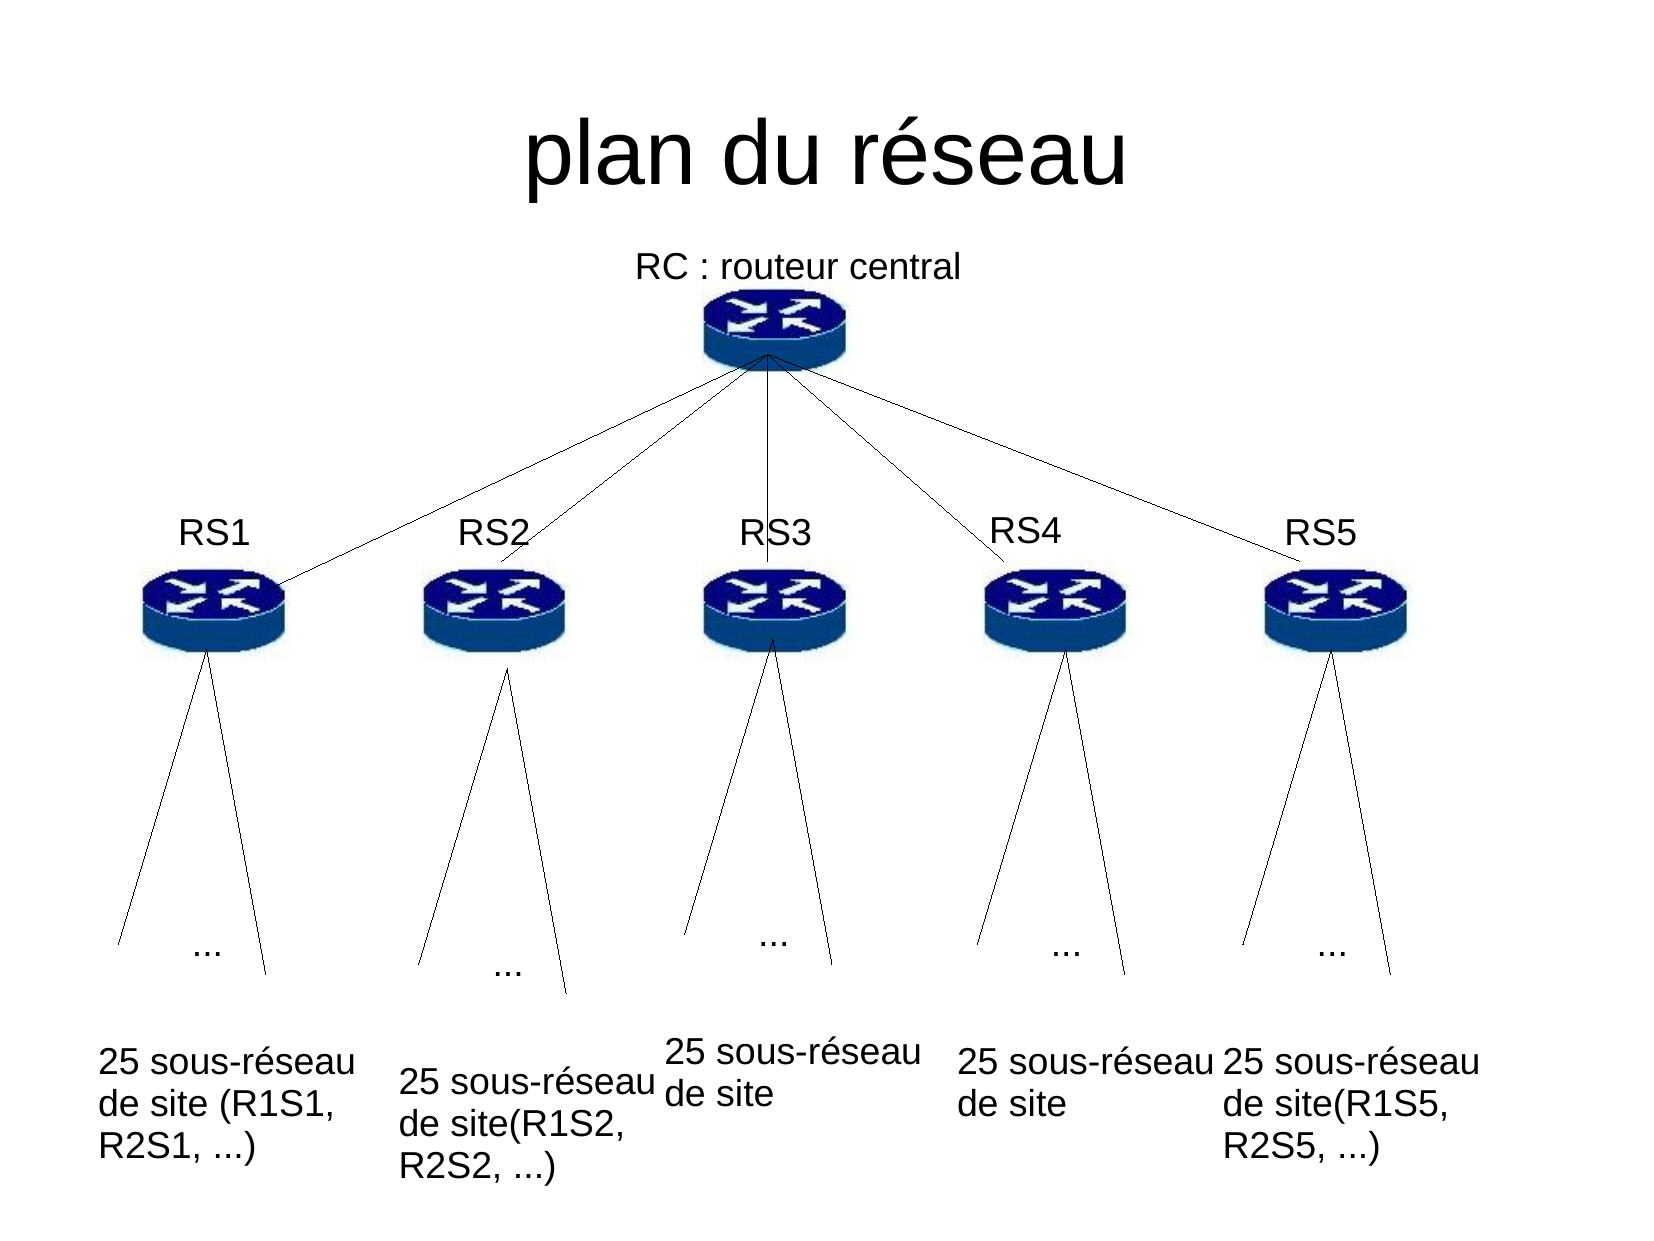

# plan du réseau
RC : routeur central
RS4
RS1
RS2
RS3
RS5
...
25 sous-réseau
de site
...
25 sous-réseau
de site (R1S1,
R2S1, ...)
...
25 sous-réseau
de site
...
25 sous-réseau
de site(R1S5,
R2S5, ...)
...
25 sous-réseau
de site(R1S2,
R2S2, ...)